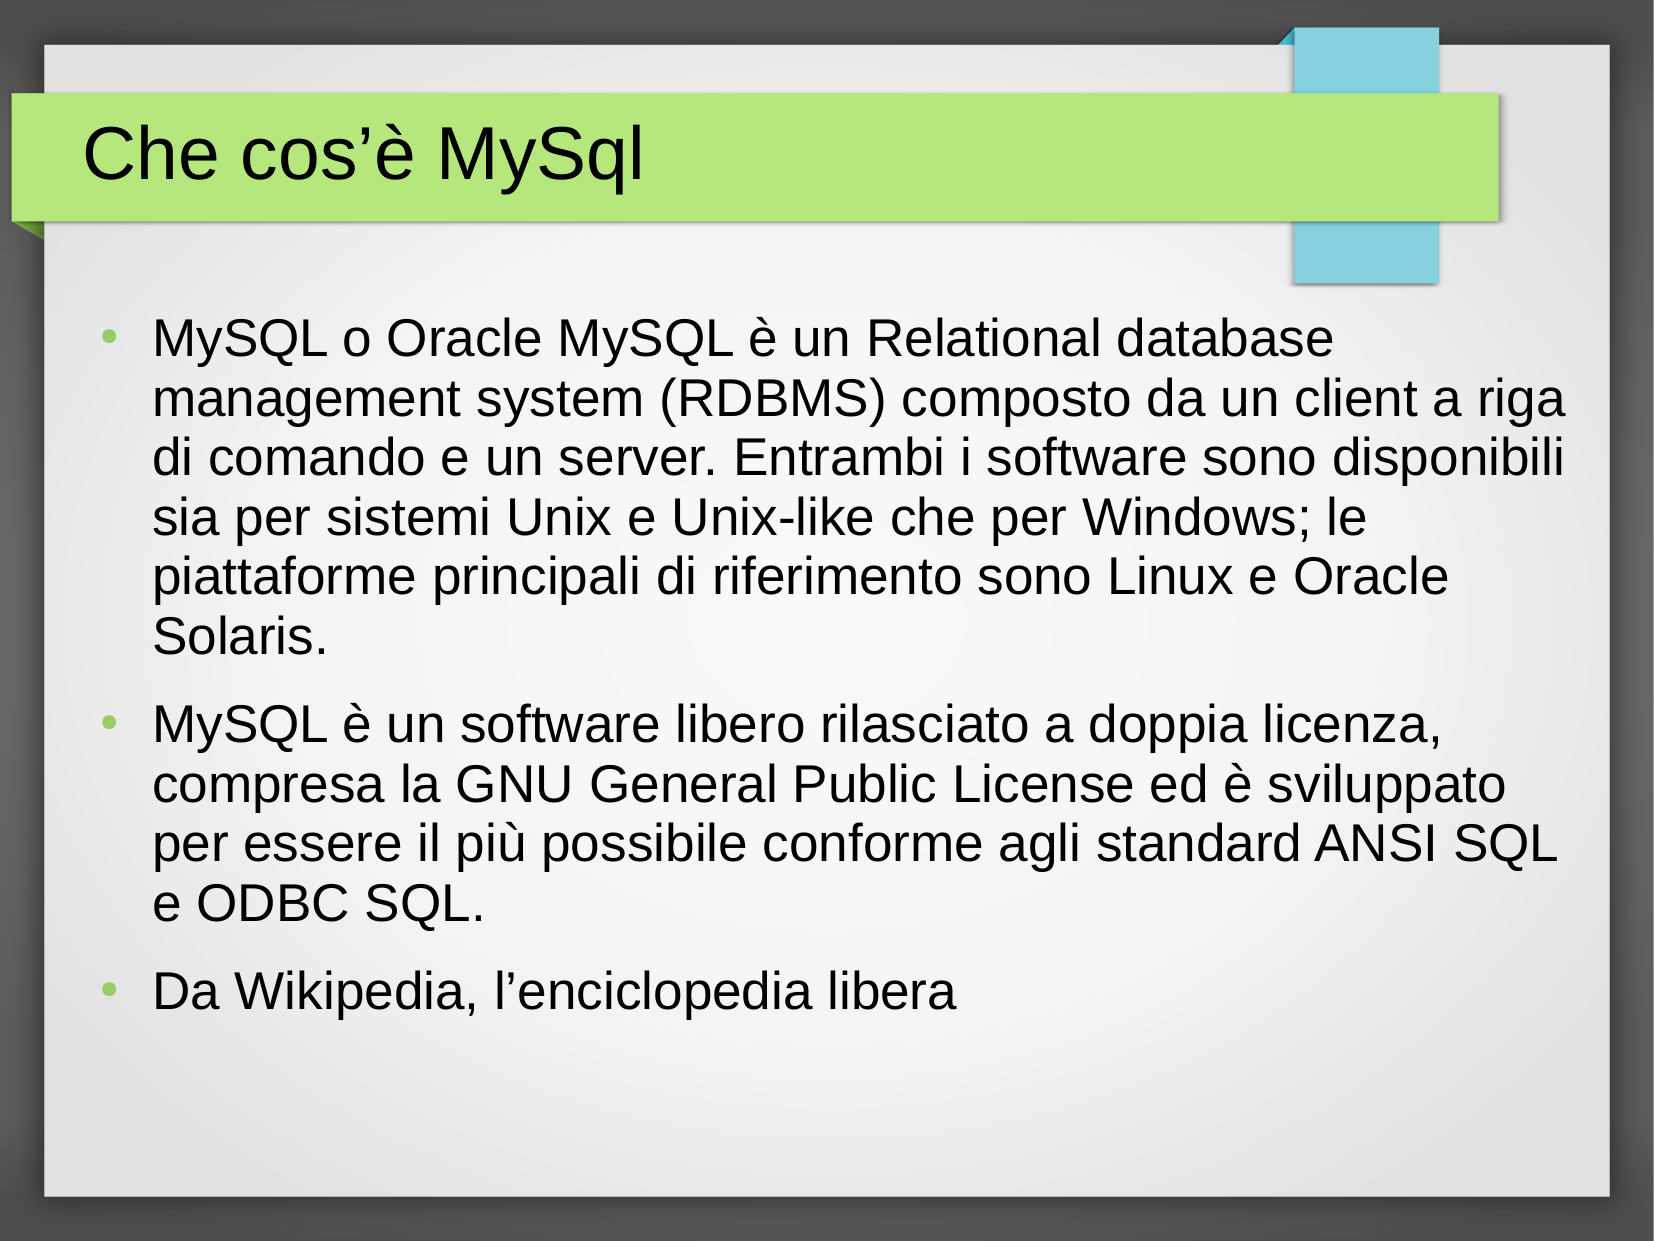

# Che cos’è MySql
MySQL o Oracle MySQL è un Relational database management system (RDBMS) composto da un client a riga di comando e un server. Entrambi i software sono disponibili sia per sistemi Unix e Unix-like che per Windows; le piattaforme principali di riferimento sono Linux e Oracle Solaris.
MySQL è un software libero rilasciato a doppia licenza, compresa la GNU General Public License ed è sviluppato per essere il più possibile conforme agli standard ANSI SQL e ODBC SQL.
Da Wikipedia, l’enciclopedia libera